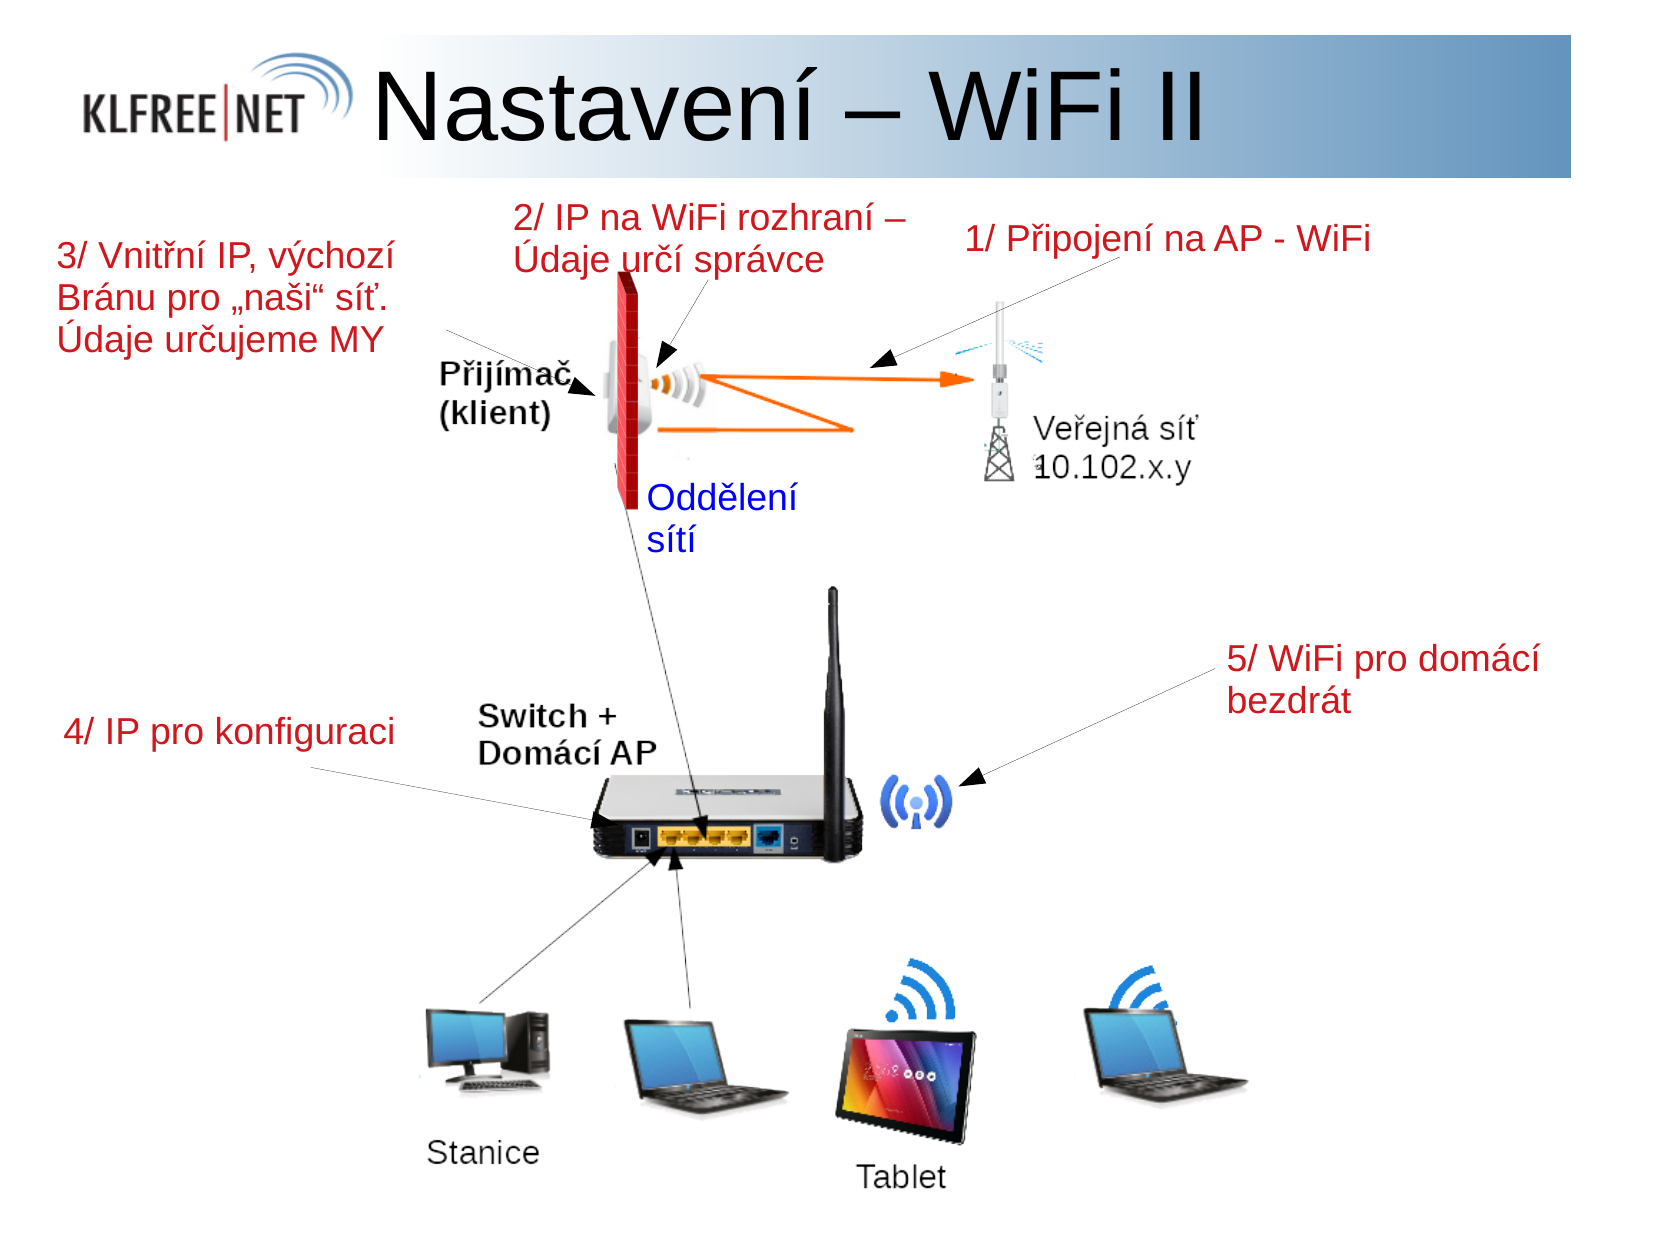

# Nastavení – WiFi II
2/ IP na WiFi rozhraní –
Údaje určí správce
1/ Připojení na AP - WiFi
3/ Vnitřní IP, výchozí
Bránu pro „naši“ síť.
Údaje určujeme MY
Oddělení
sítí
5/ WiFi pro domácí
bezdrát
4/ IP pro konfiguraci